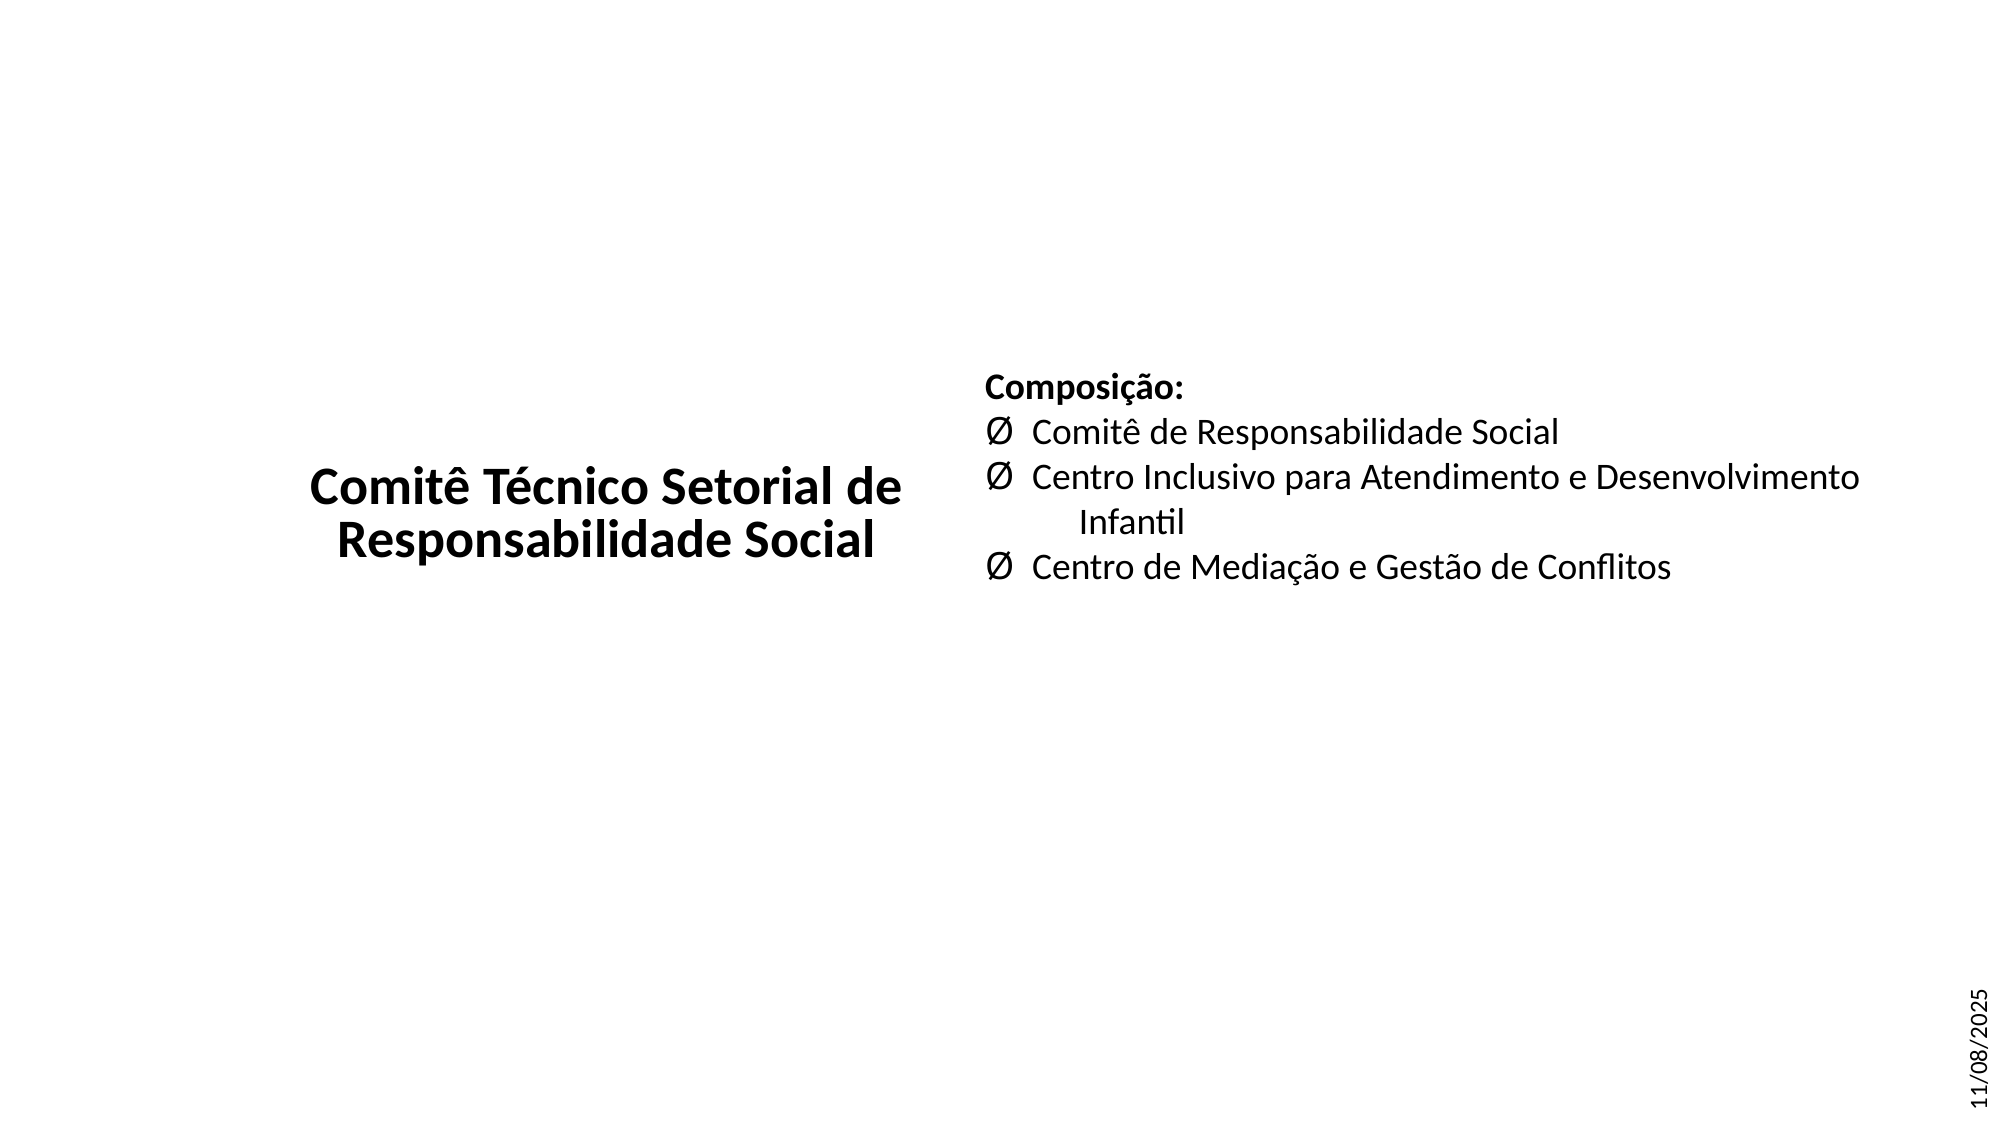

Composição:
Comitê de Responsabilidade Social
Centro Inclusivo para Atendimento e Desenvolvimento Infantil
Centro de Mediação e Gestão de Conflitos
# Comitê Técnico Setorial de Responsabilidade Social
11/08/2025